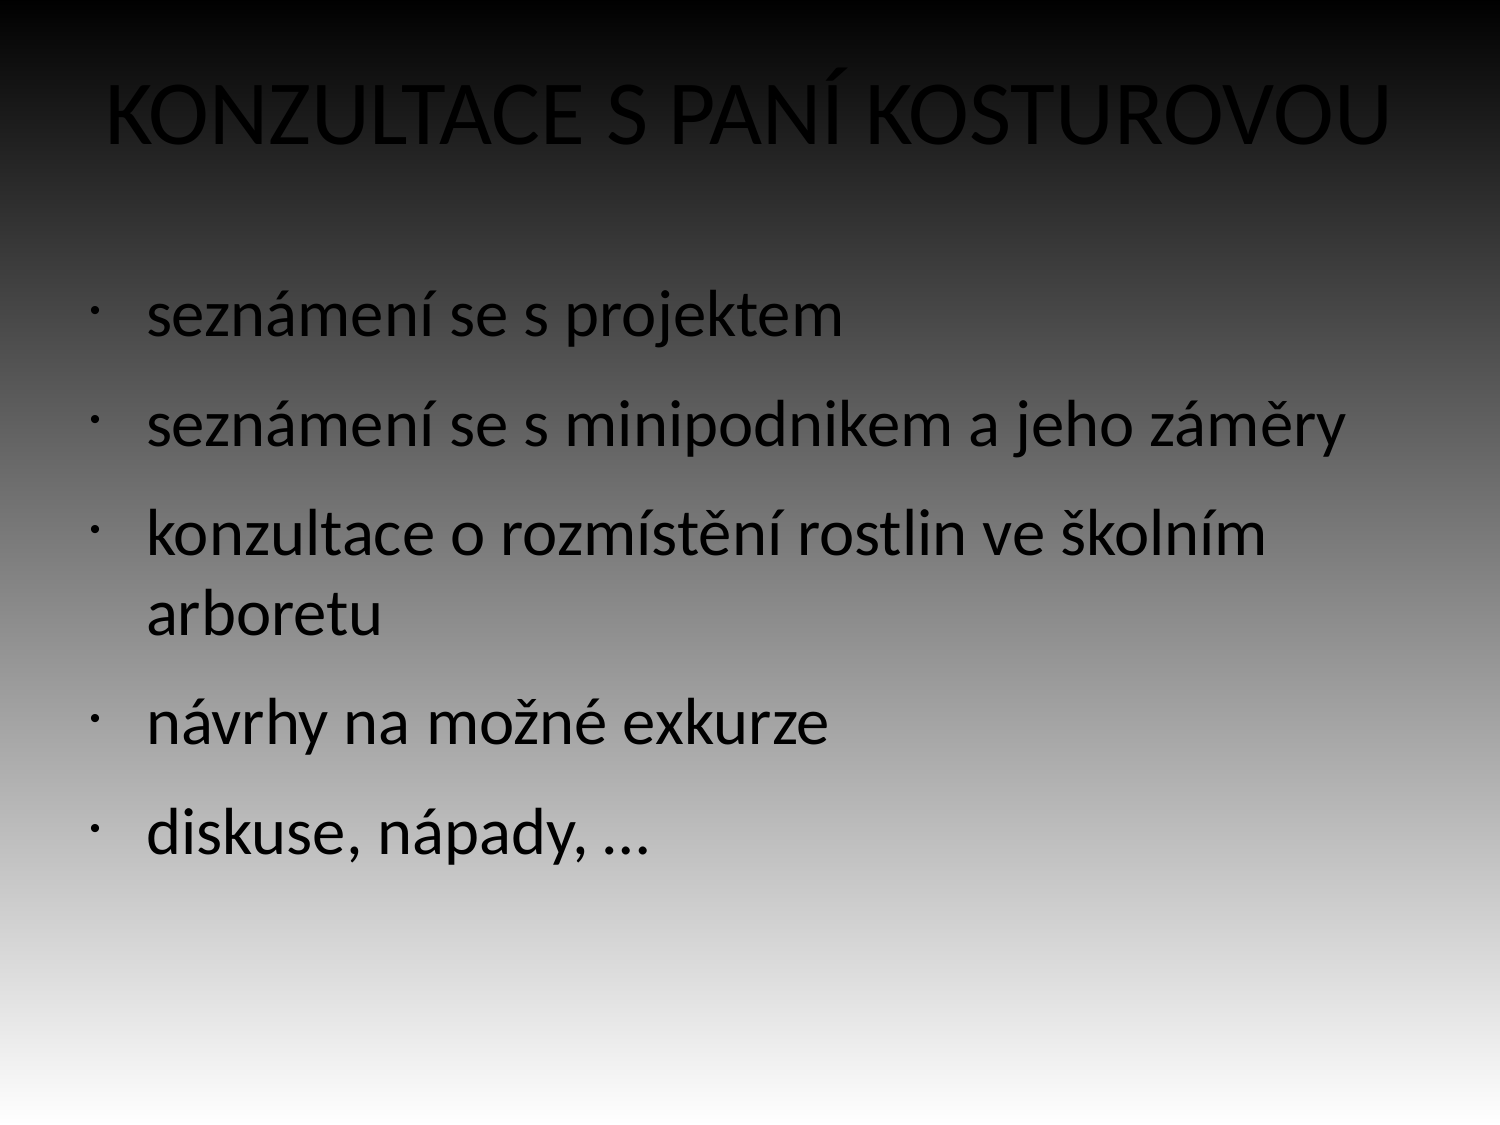

# KONZULTACE S PANÍ KOSTUROVOU
seznámení se s projektem
seznámení se s minipodnikem a jeho záměry
konzultace o rozmístění rostlin ve školním arboretu
návrhy na možné exkurze
diskuse, nápady, …